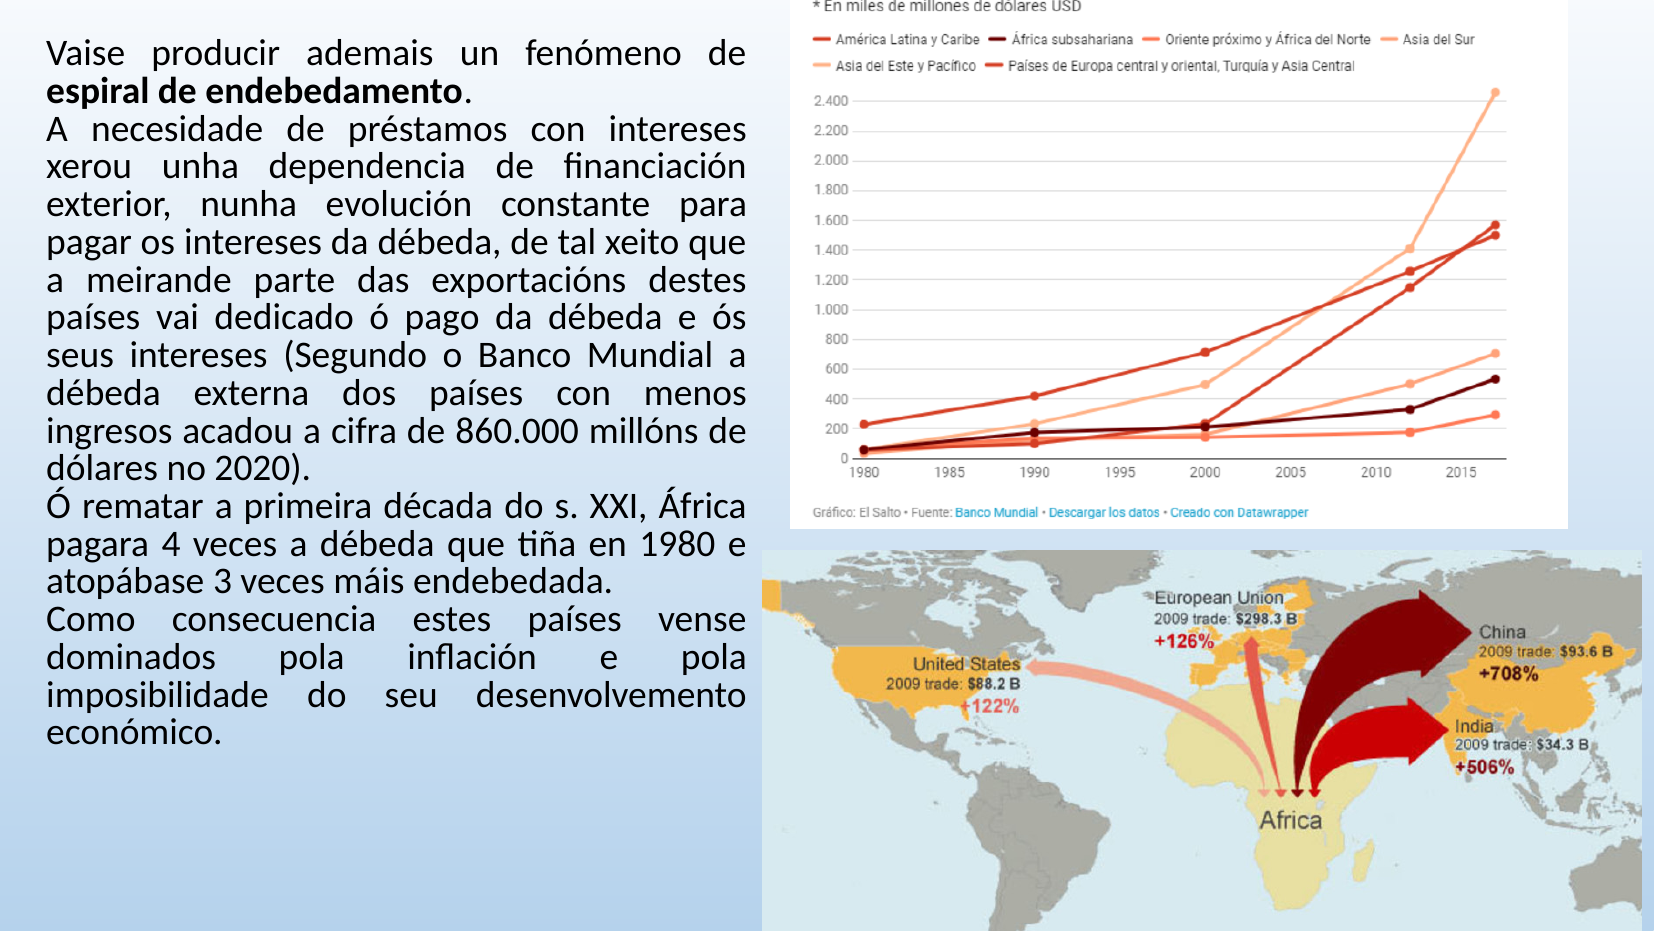

Vaise producir ademais un fenómeno de espiral de endebedamento.
A necesidade de préstamos con intereses xerou unha dependencia de financiación exterior, nunha evolución constante para pagar os intereses da débeda, de tal xeito que a meirande parte das exportacións destes países vai dedicado ó pago da débeda e ós seus intereses (Segundo o Banco Mundial a débeda externa dos países con menos ingresos acadou a cifra de 860.000 millóns de dólares no 2020).
Ó rematar a primeira década do s. XXI, África pagara 4 veces a débeda que tiña en 1980 e atopábase 3 veces máis endebedada.
Como consecuencia estes países vense dominados pola inflación e pola imposibilidade do seu desenvolvemento económico.